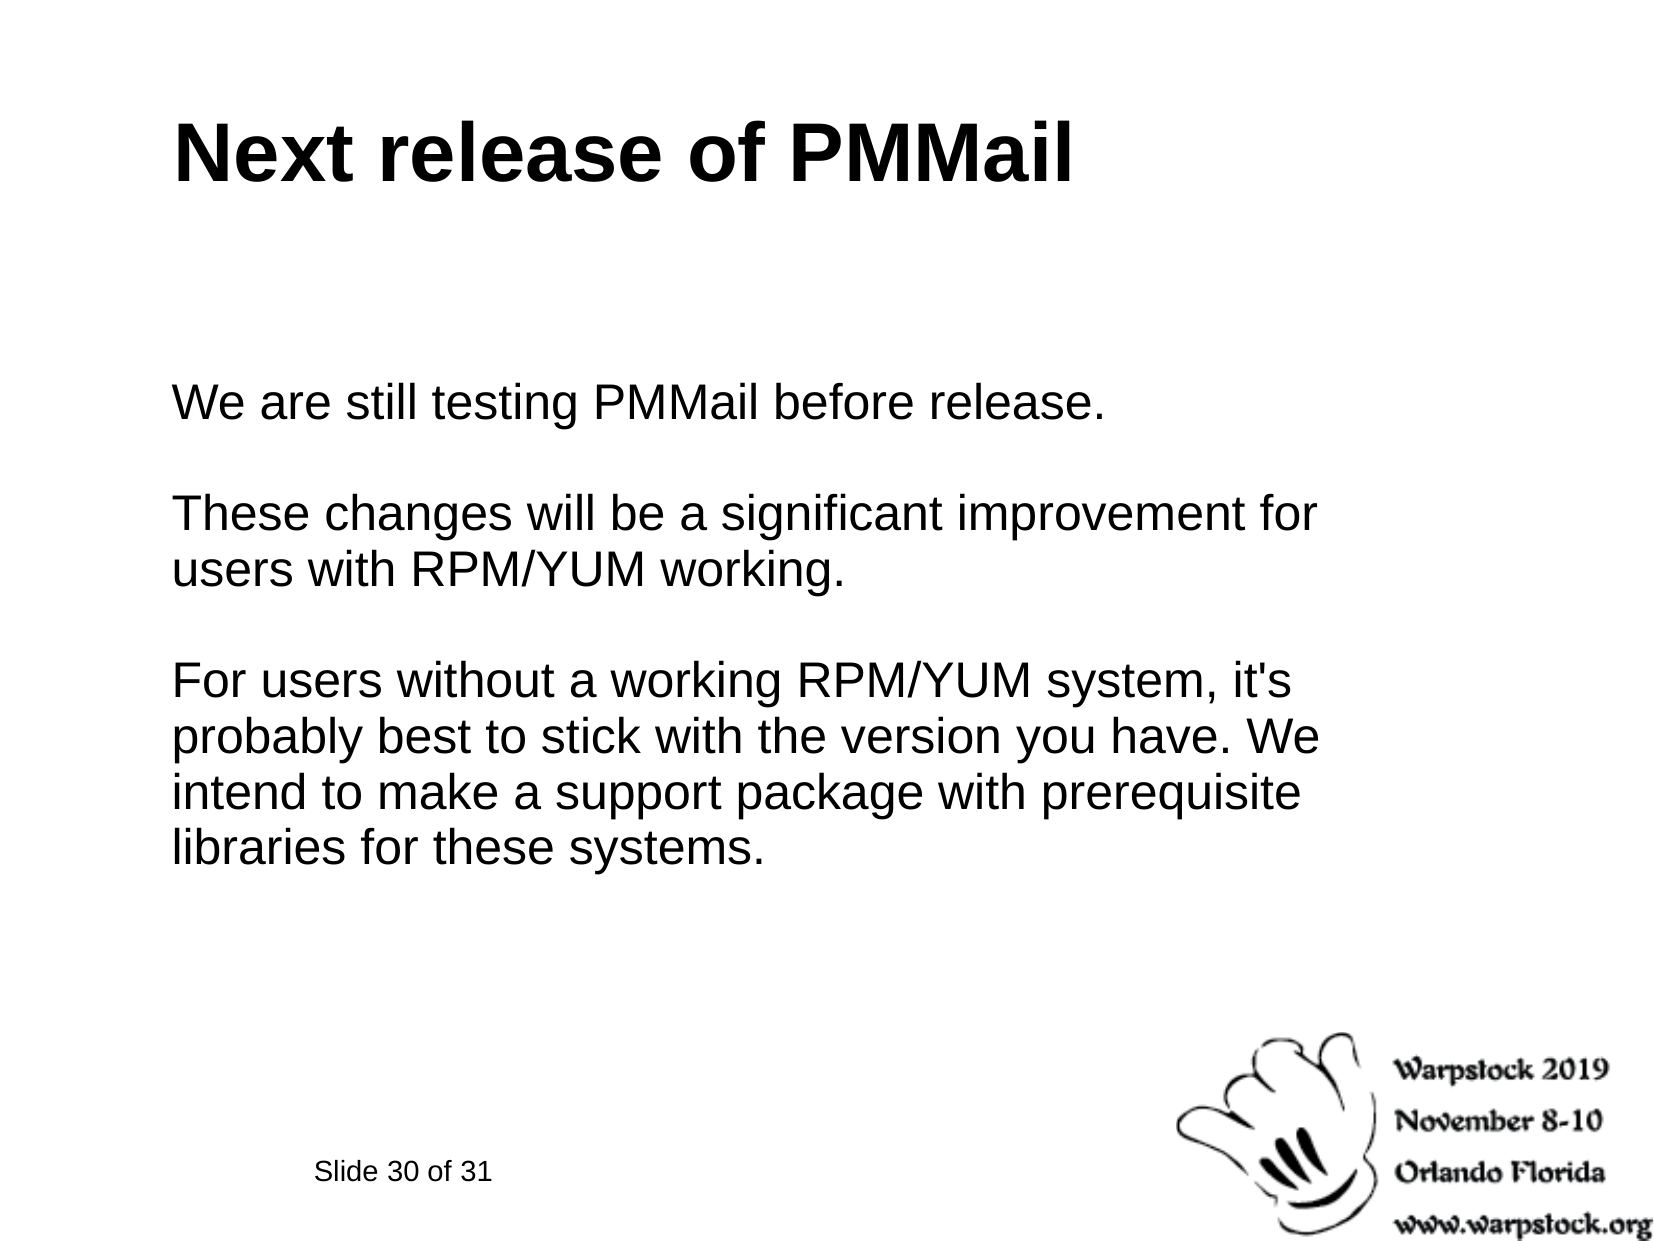

# Next release of PMMail
We are still testing PMMail before release.
These changes will be a significant improvement for users with RPM/YUM working.
For users without a working RPM/YUM system, it's probably best to stick with the version you have. We intend to make a support package with prerequisite libraries for these systems.